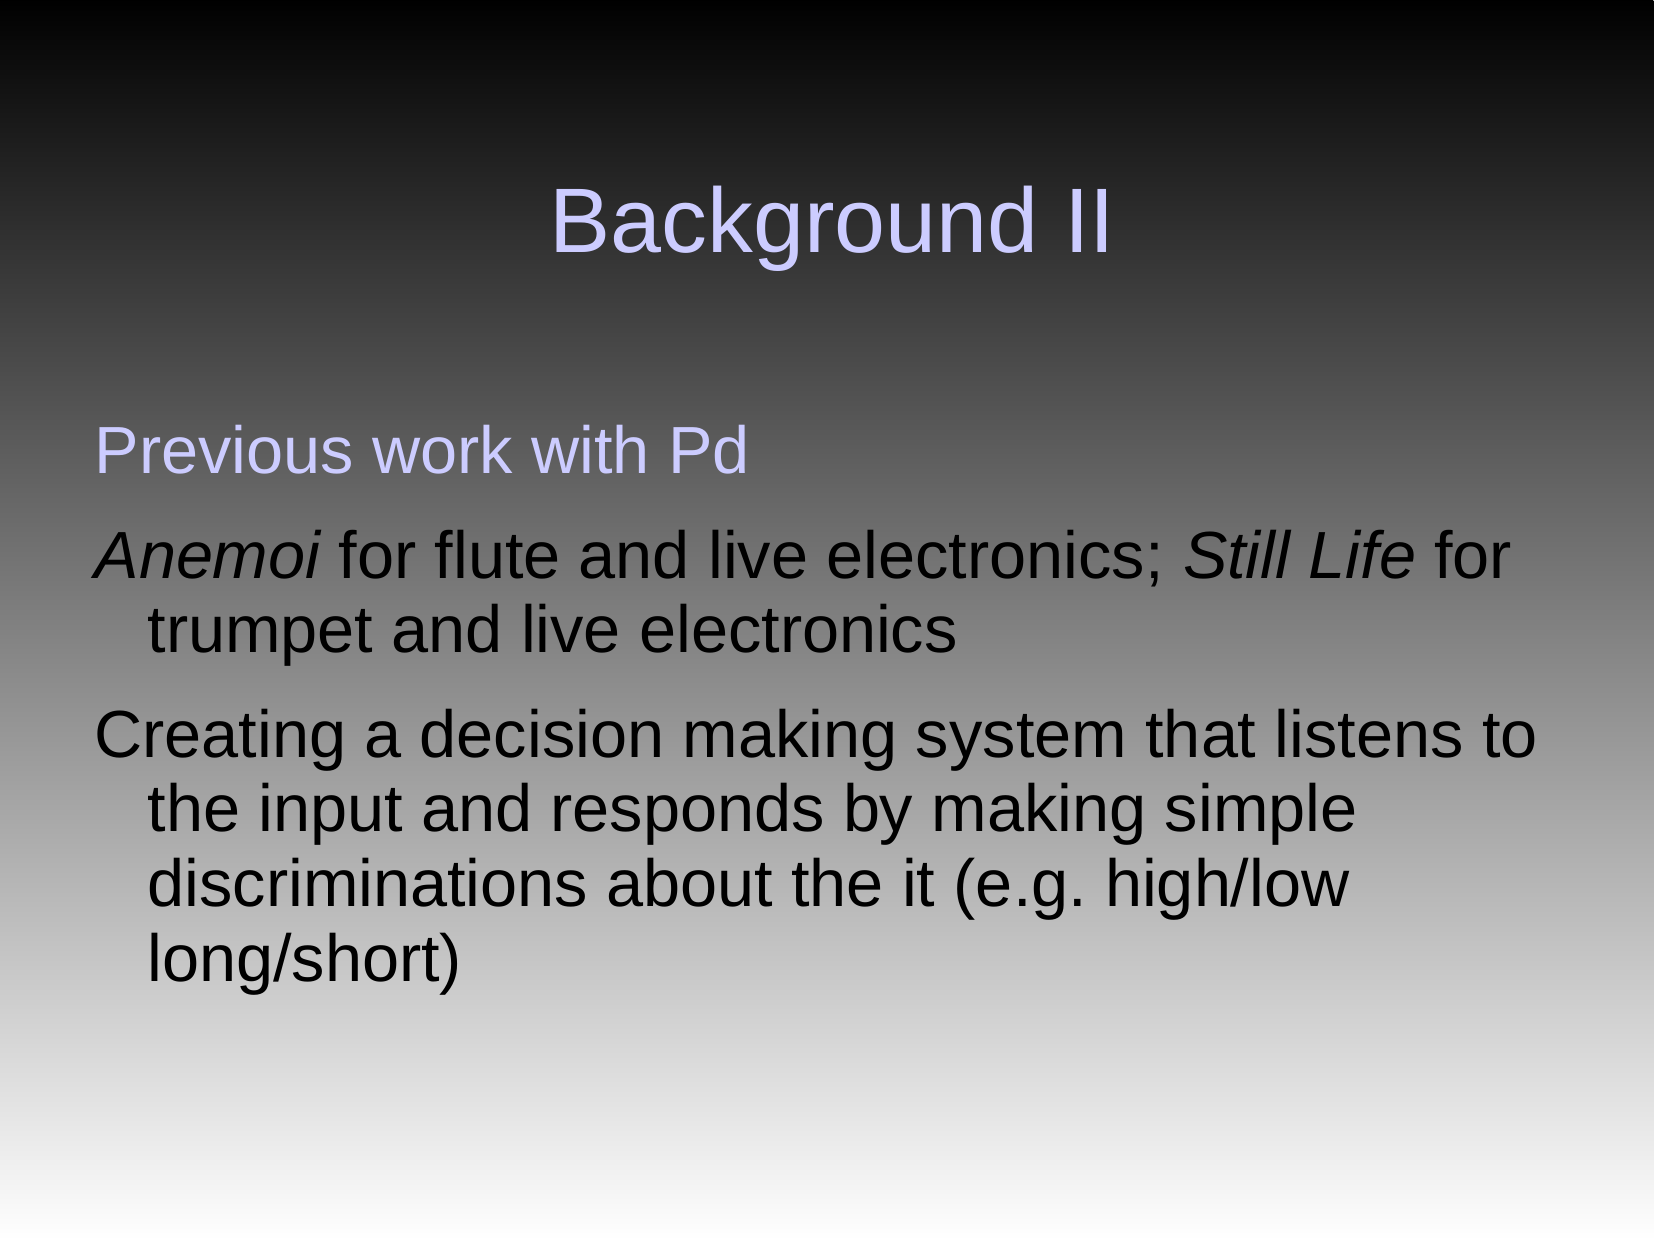

# Background II
Previous work with Pd
Anemoi for flute and live electronics; Still Life for trumpet and live electronics
Creating a decision making system that listens to the input and responds by making simple discriminations about the it (e.g. high/low long/short)